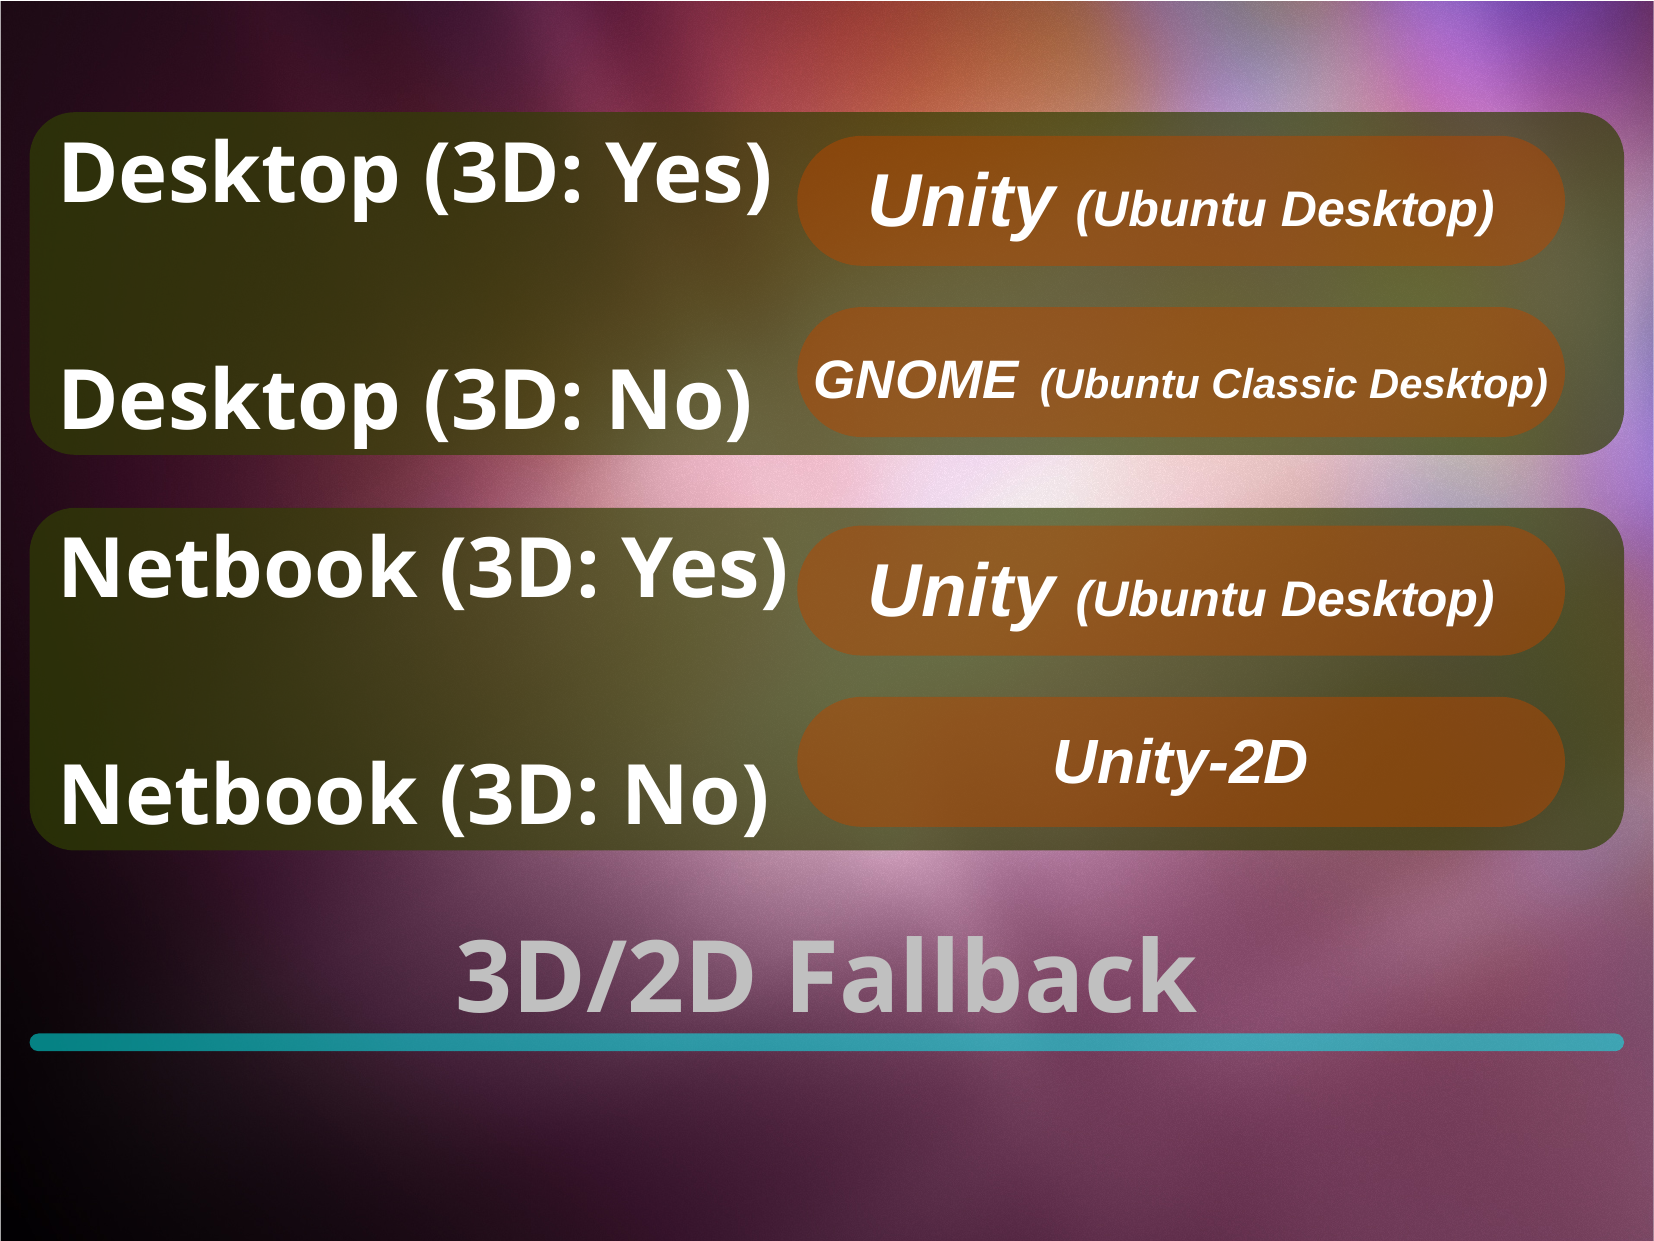

Desktop (3D: Yes)
Desktop (3D: No)
Unity (Ubuntu Desktop)
GNOME (Ubuntu Classic Desktop)
Netbook (3D: Yes)
Netbook (3D: No)
Unity (Ubuntu Desktop)
Unity-2D
3D/2D Fallback